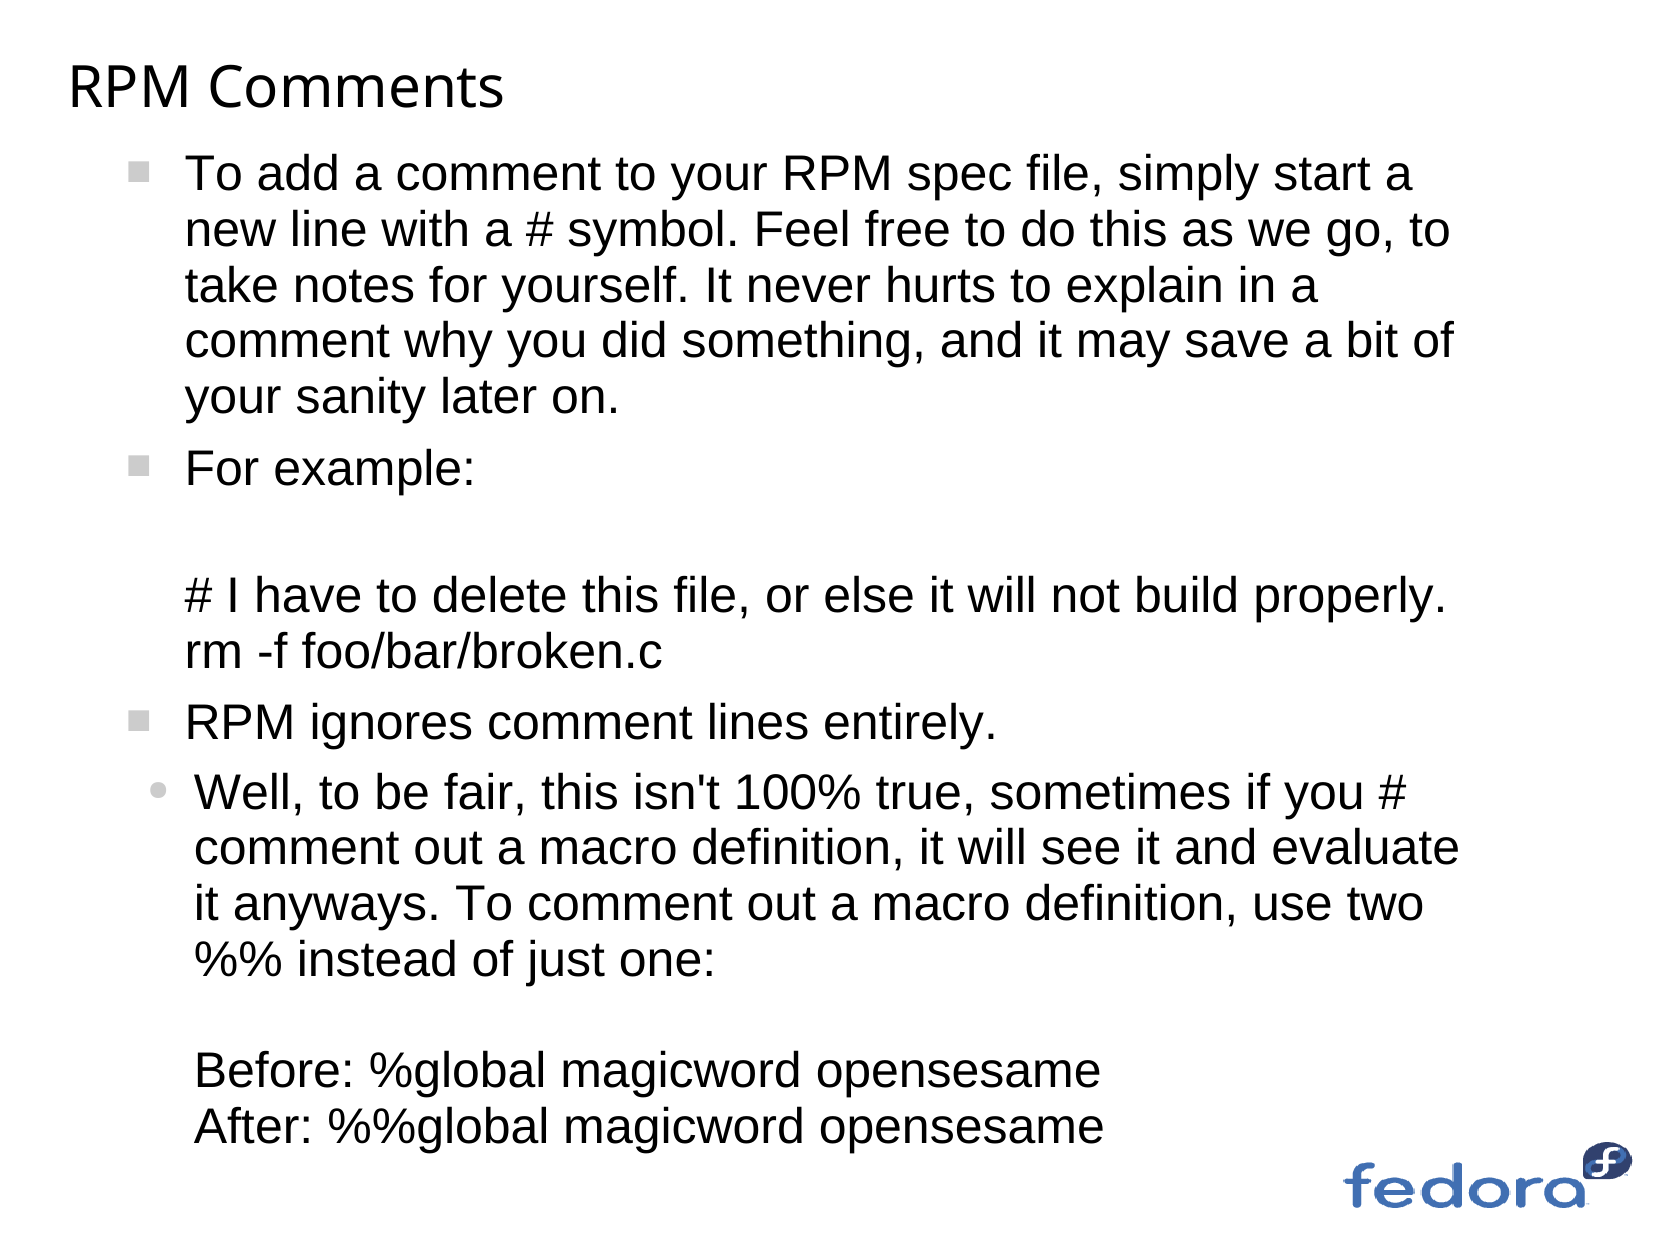

# RPM Comments
To add a comment to your RPM spec file, simply start a new line with a # symbol. Feel free to do this as we go, to take notes for yourself. It never hurts to explain in a comment why you did something, and it may save a bit of your sanity later on.
For example:
# I have to delete this file, or else it will not build properly.
rm -f foo/bar/broken.c
RPM ignores comment lines entirely.
Well, to be fair, this isn't 100% true, sometimes if you # comment out a macro definition, it will see it and evaluate it anyways. To comment out a macro definition, use two
%% instead of just one:
Before: %global magicword opensesame
After: %%global magicword opensesame